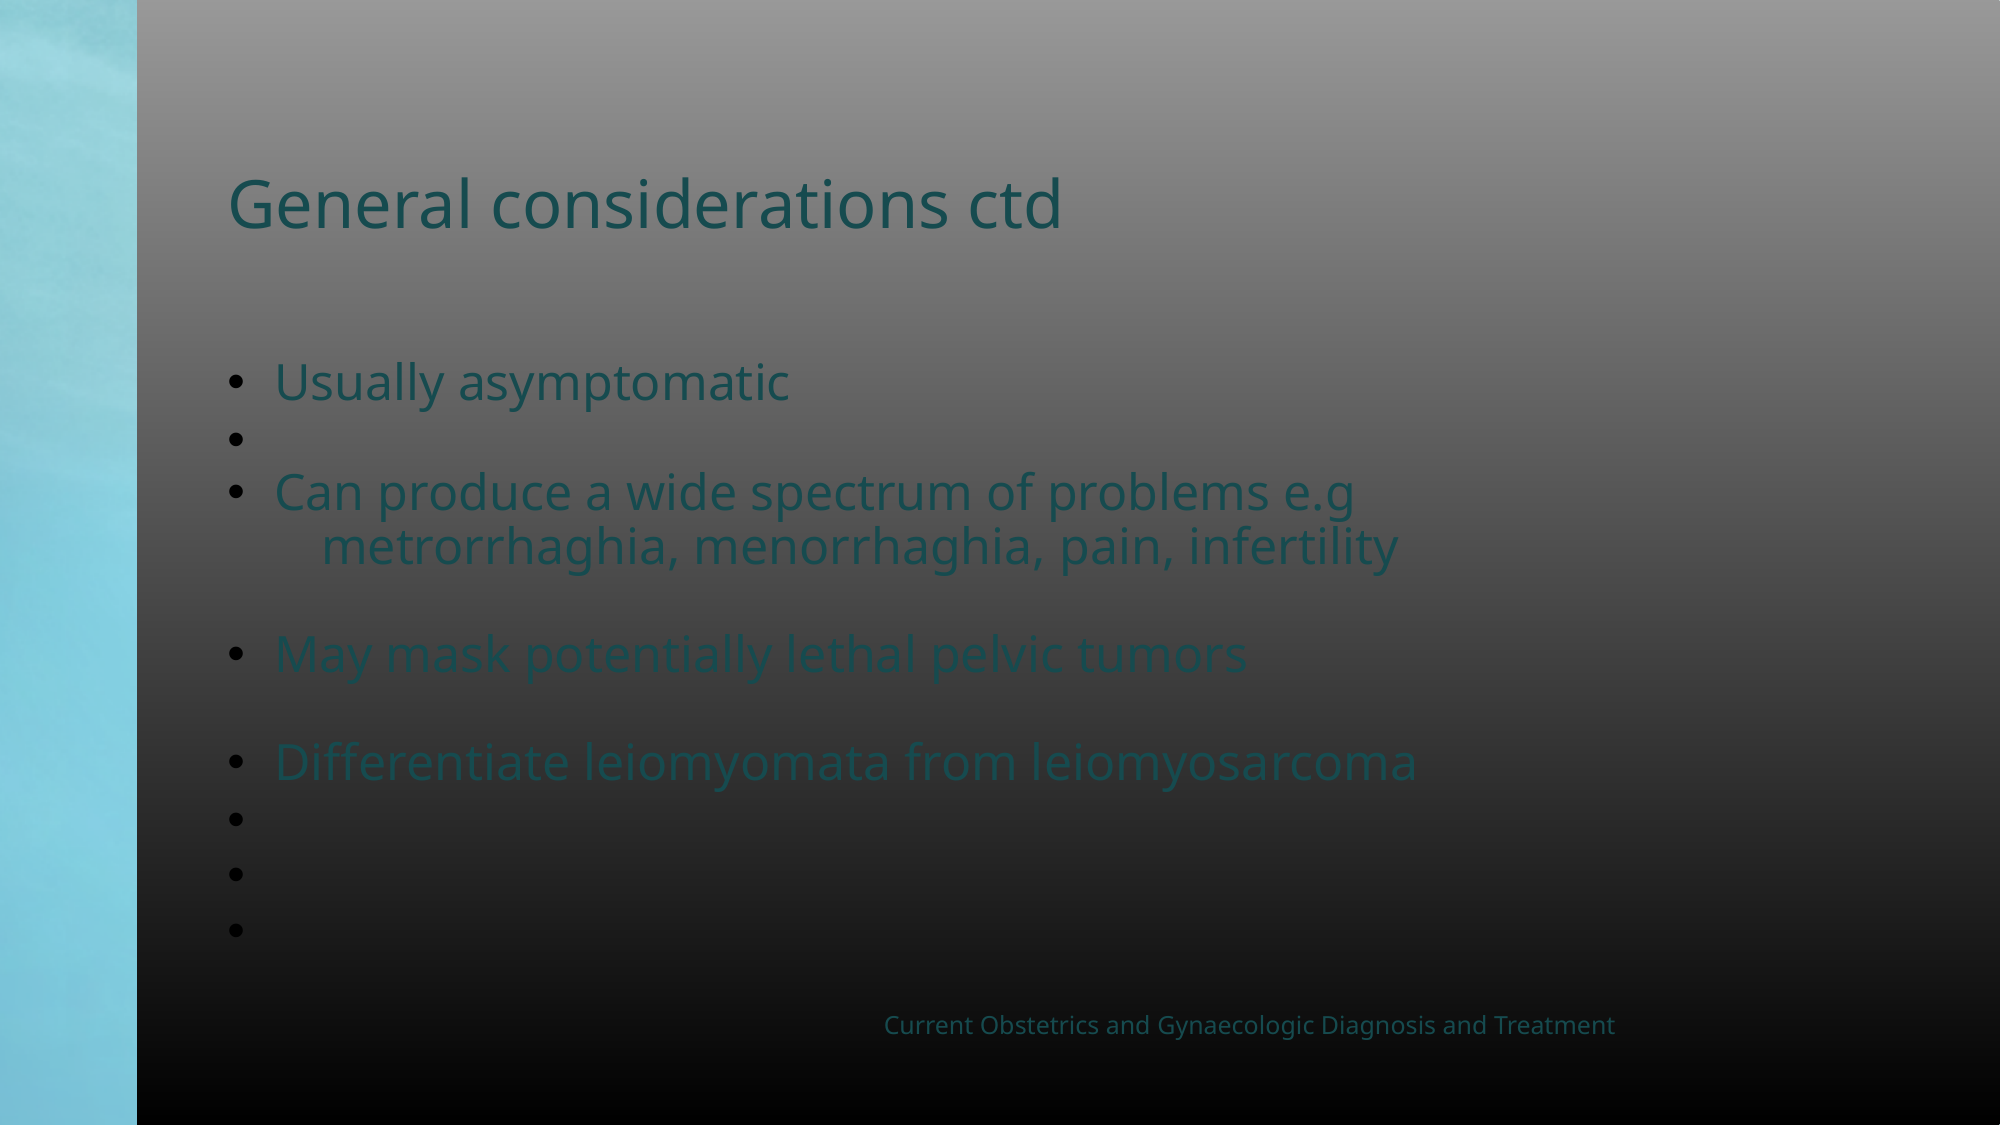

# General considerations ctd
Usually asymptomatic
Can produce a wide spectrum of problems e.g metrorrhaghia, menorrhaghia, pain, infertility
May mask potentially lethal pelvic tumors
Differentiate leiomyomata from leiomyosarcoma
 Current Obstetrics and Gynaecologic Diagnosis and Treatment